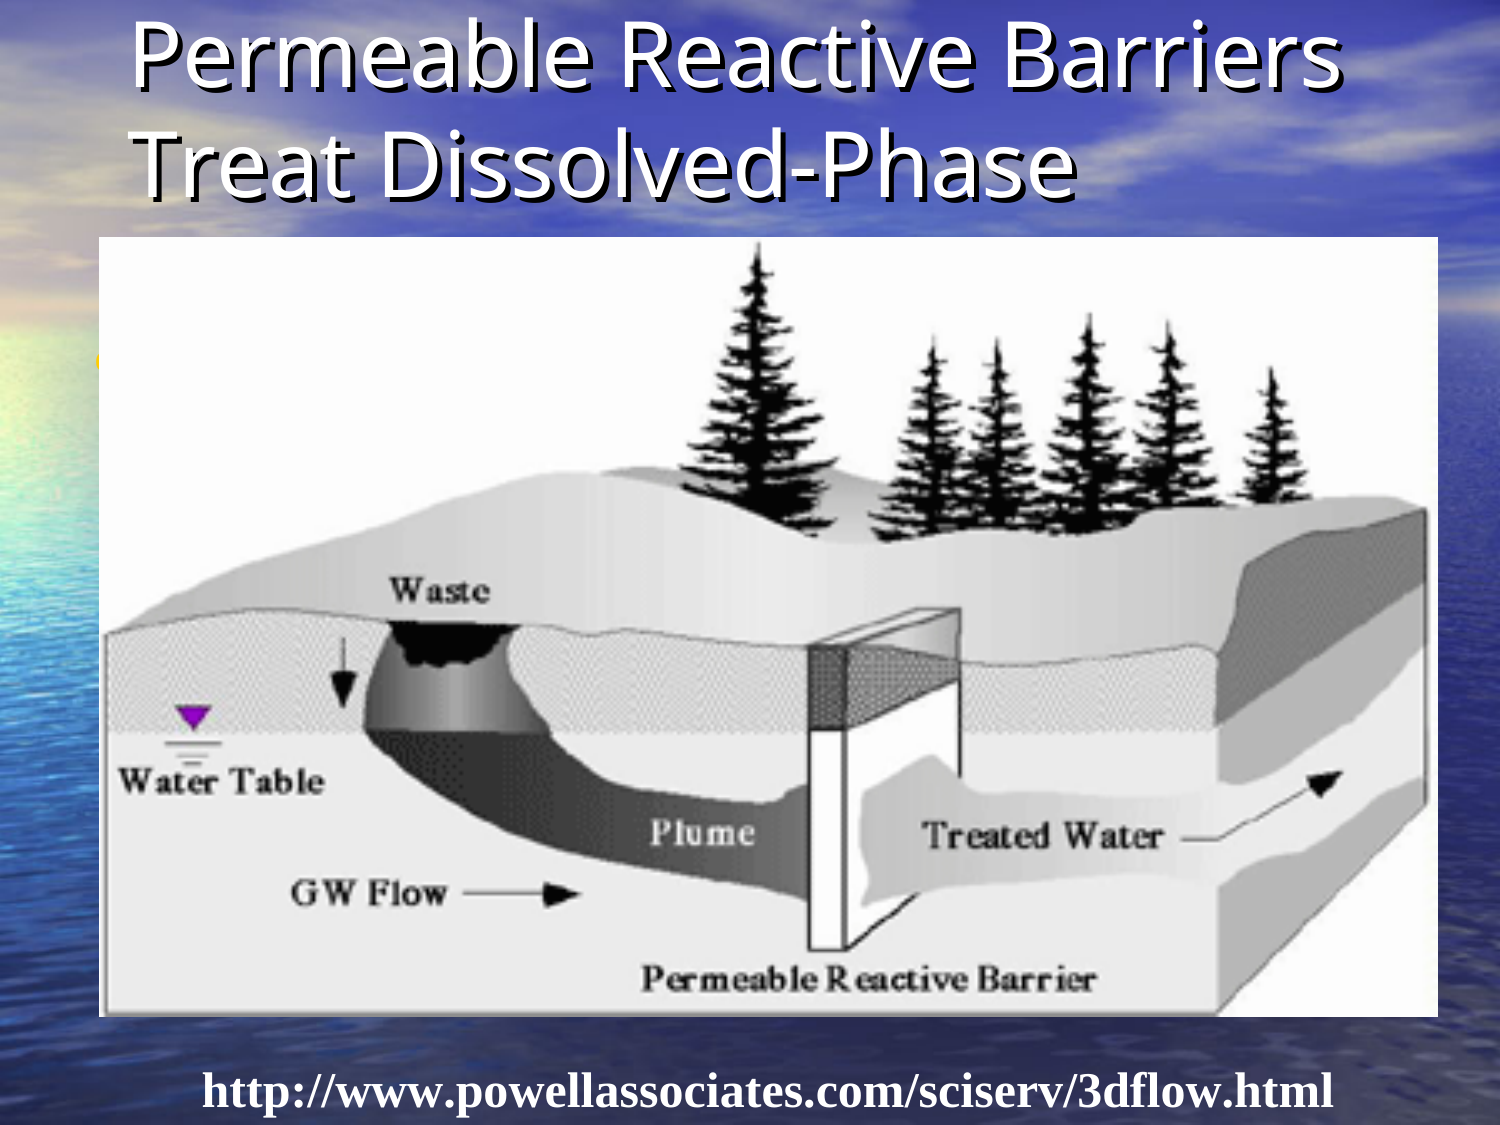

# Permeable Reactive Barriers Treat Dissolved-Phase
http://www.powellassociates.com/sciserv/3dflow.html